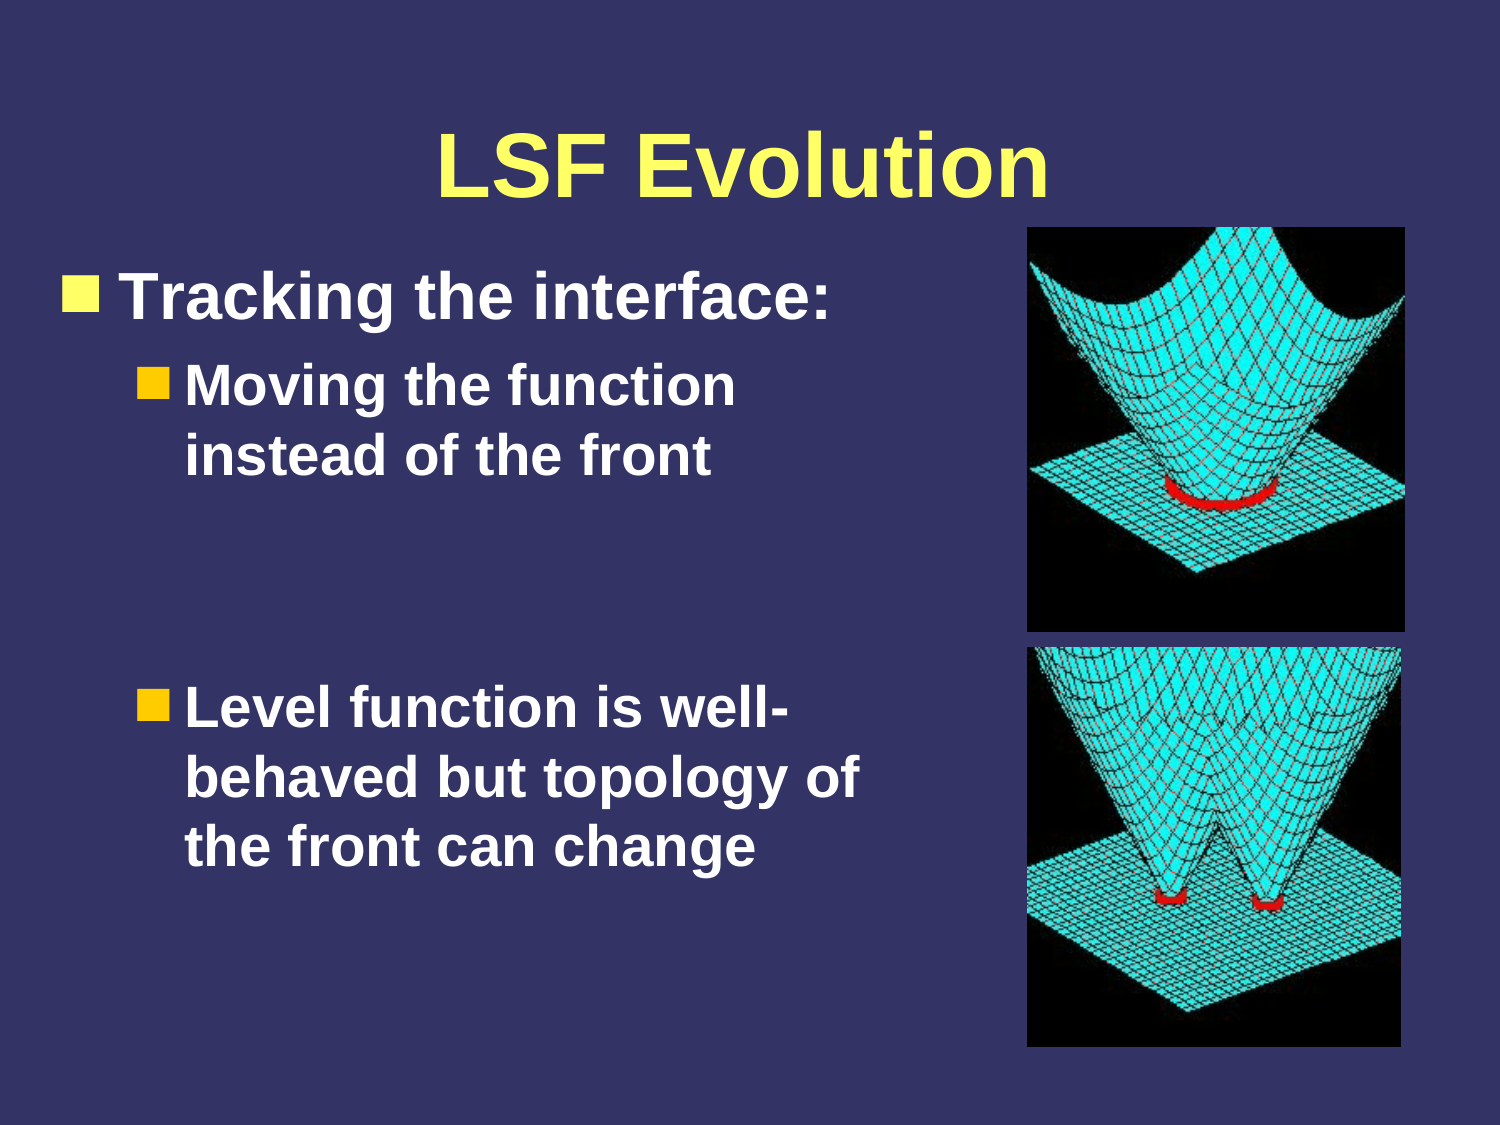

# LSF Evolution
Tracking the interface:
Moving the function instead of the front
Level function is well-behaved but topology of the front can change